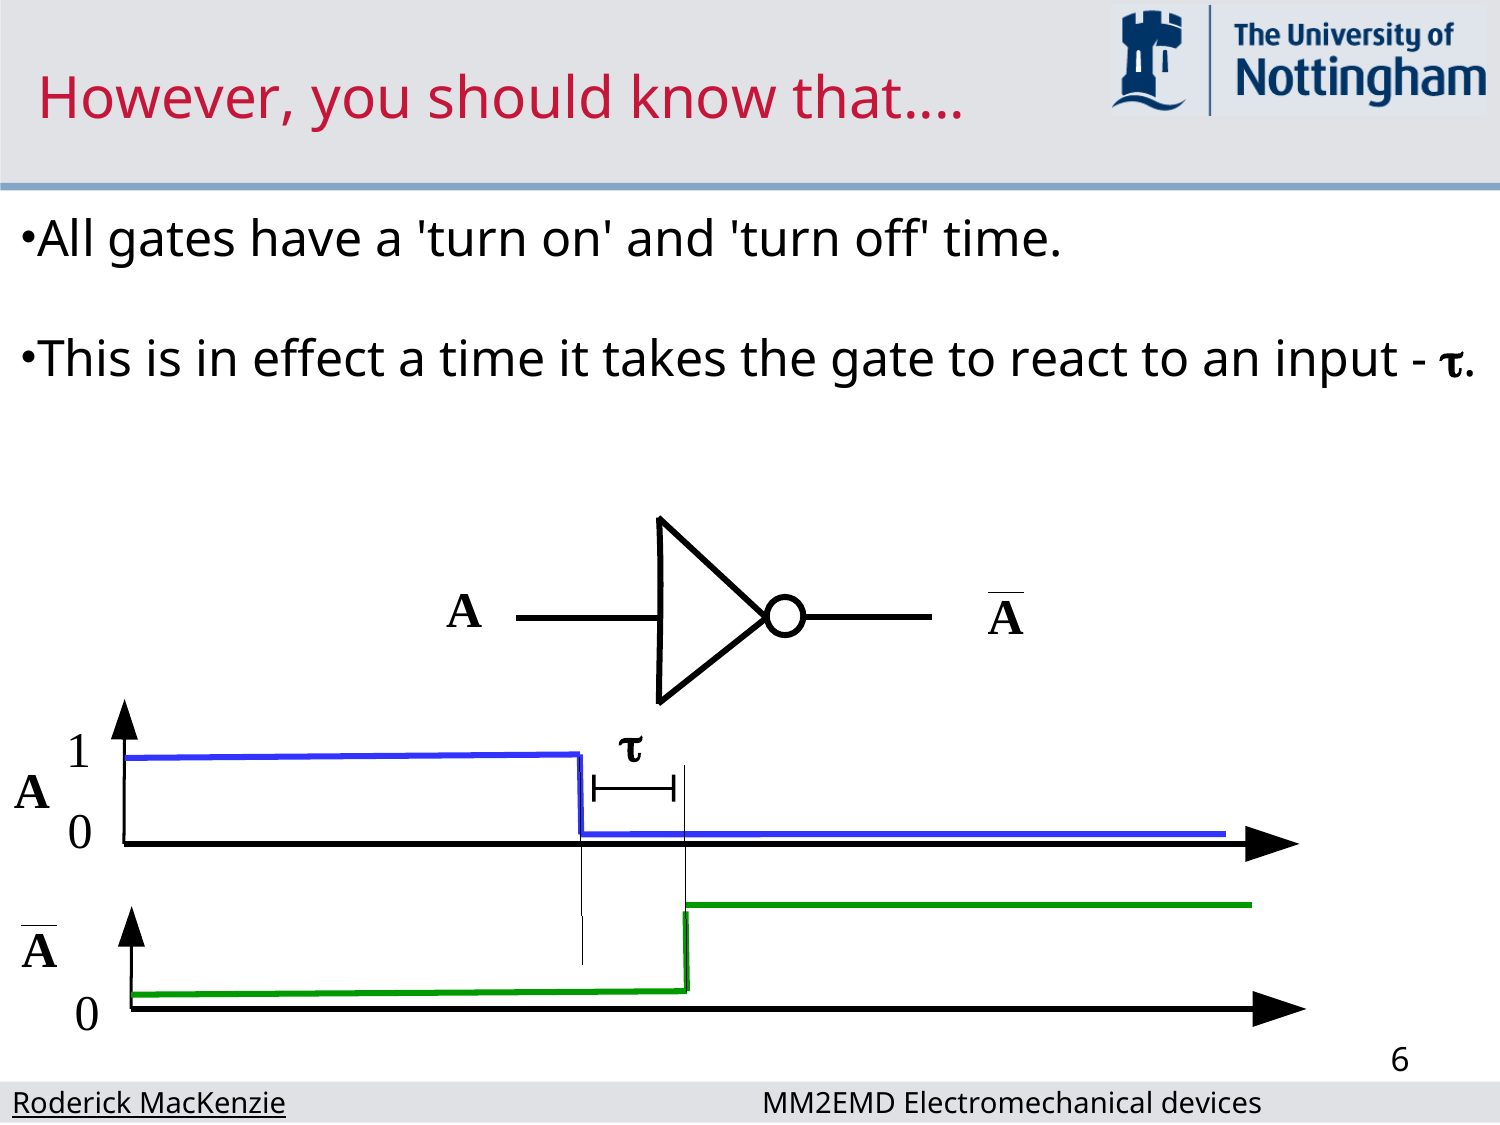

# However, you should know that....
All gates have a 'turn on' and 'turn off' time.
This is in effect a time it takes the gate to react to an input - t.
A
A
t
1
A
0
A
0